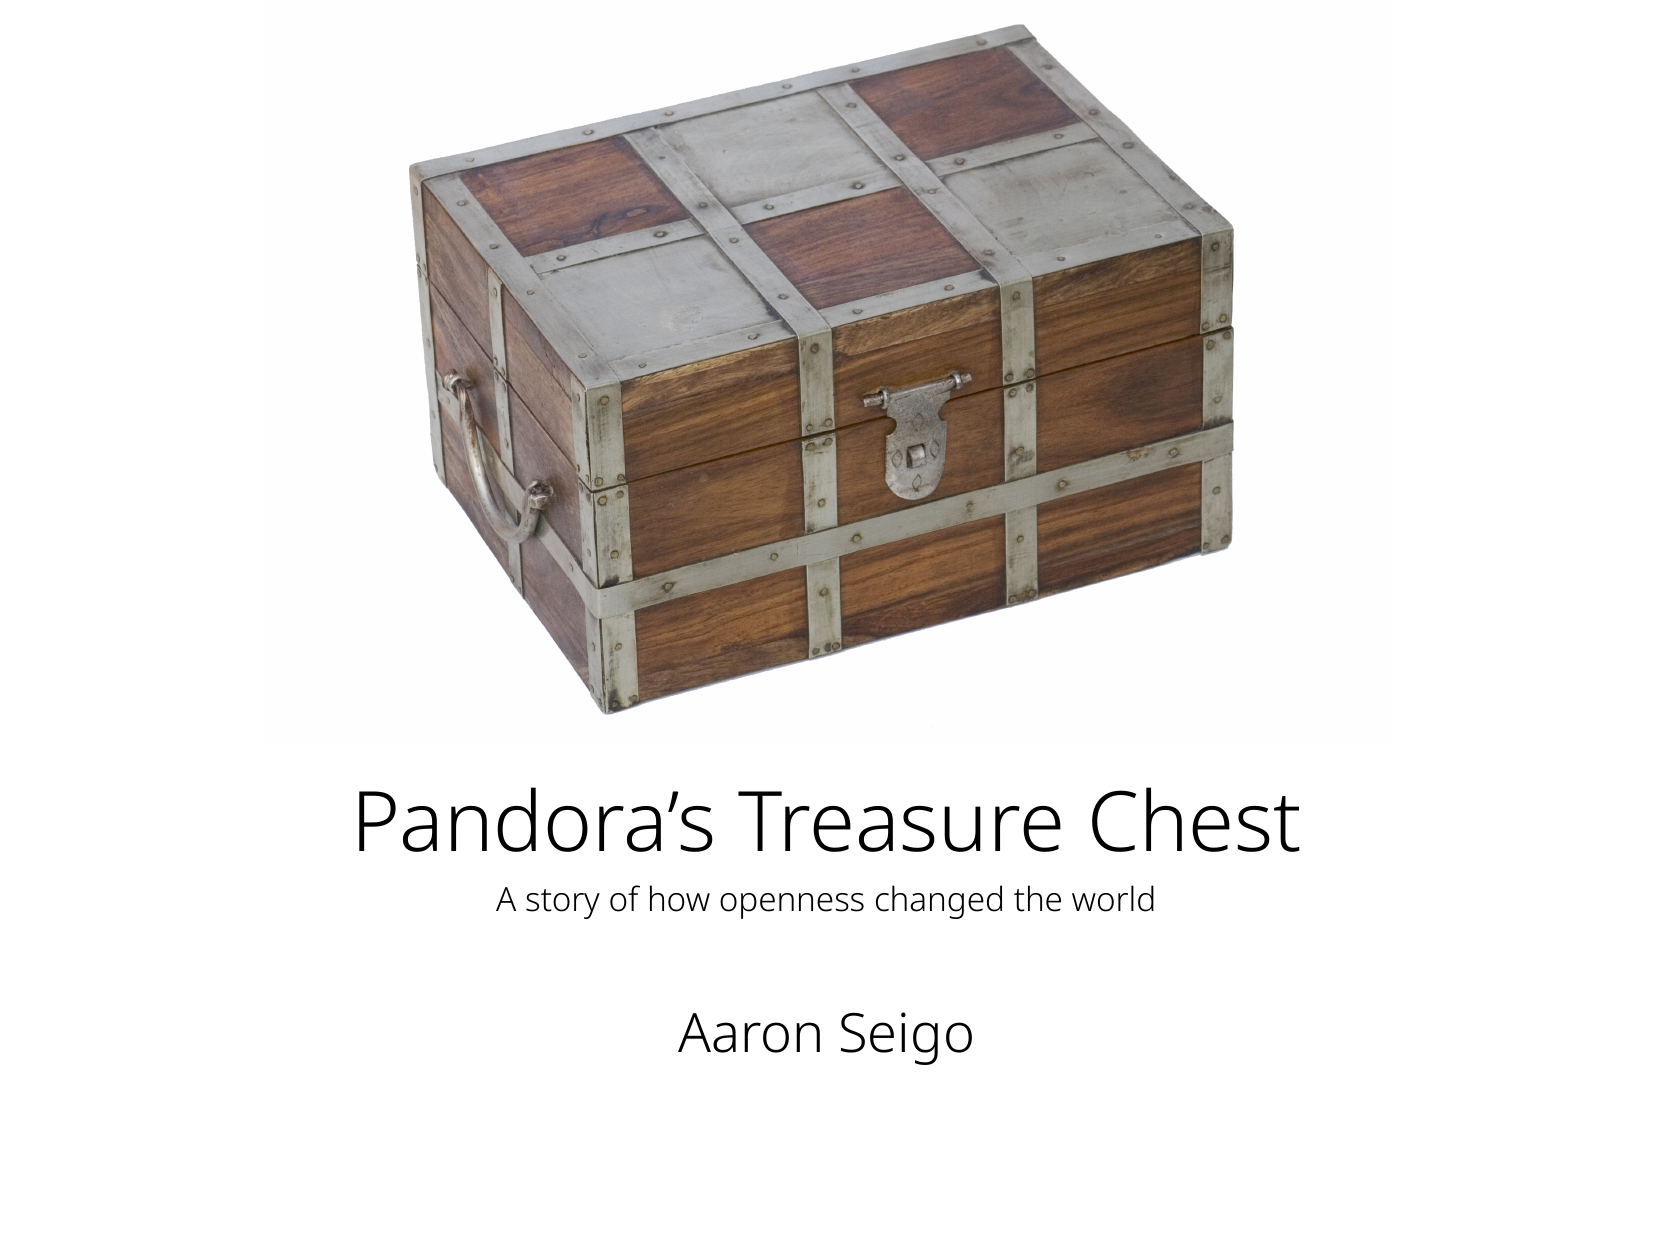

Pandora’s Treasure Chest
A story of how openness changed the world
Aaron Seigo